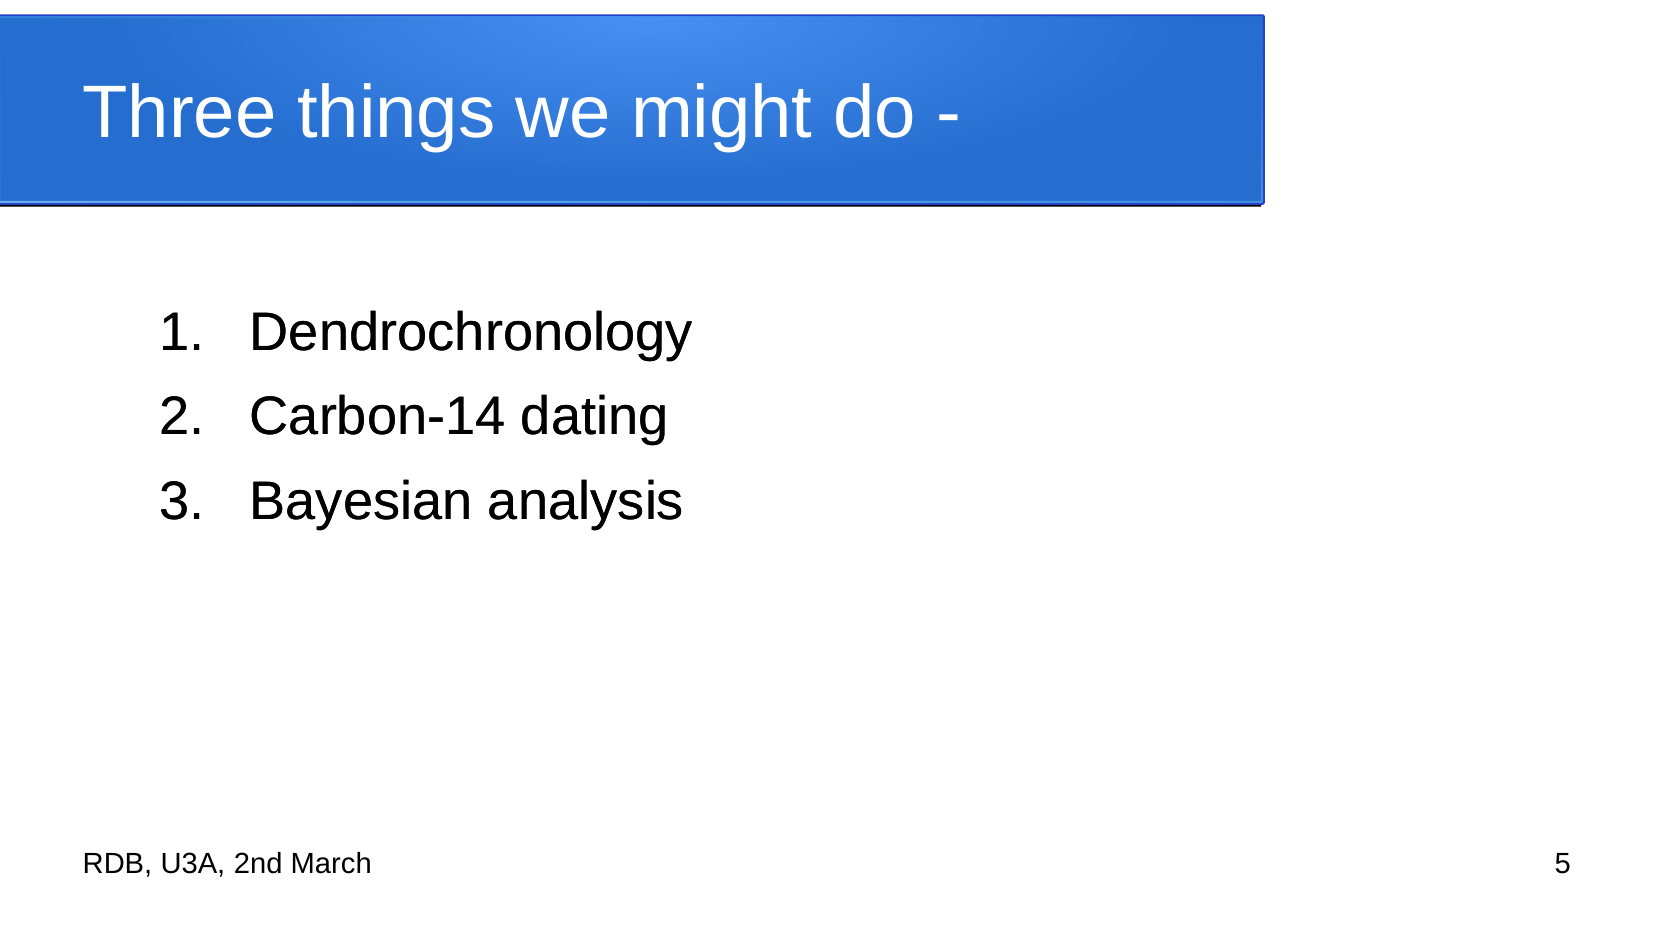

# Three things we might do -
Dendrochronology
Carbon-14 dating
Bayesian analysis
Dendrochronology
Carbon-14 dating
Bayesian analysis
RDB, U3A, 2nd March
5